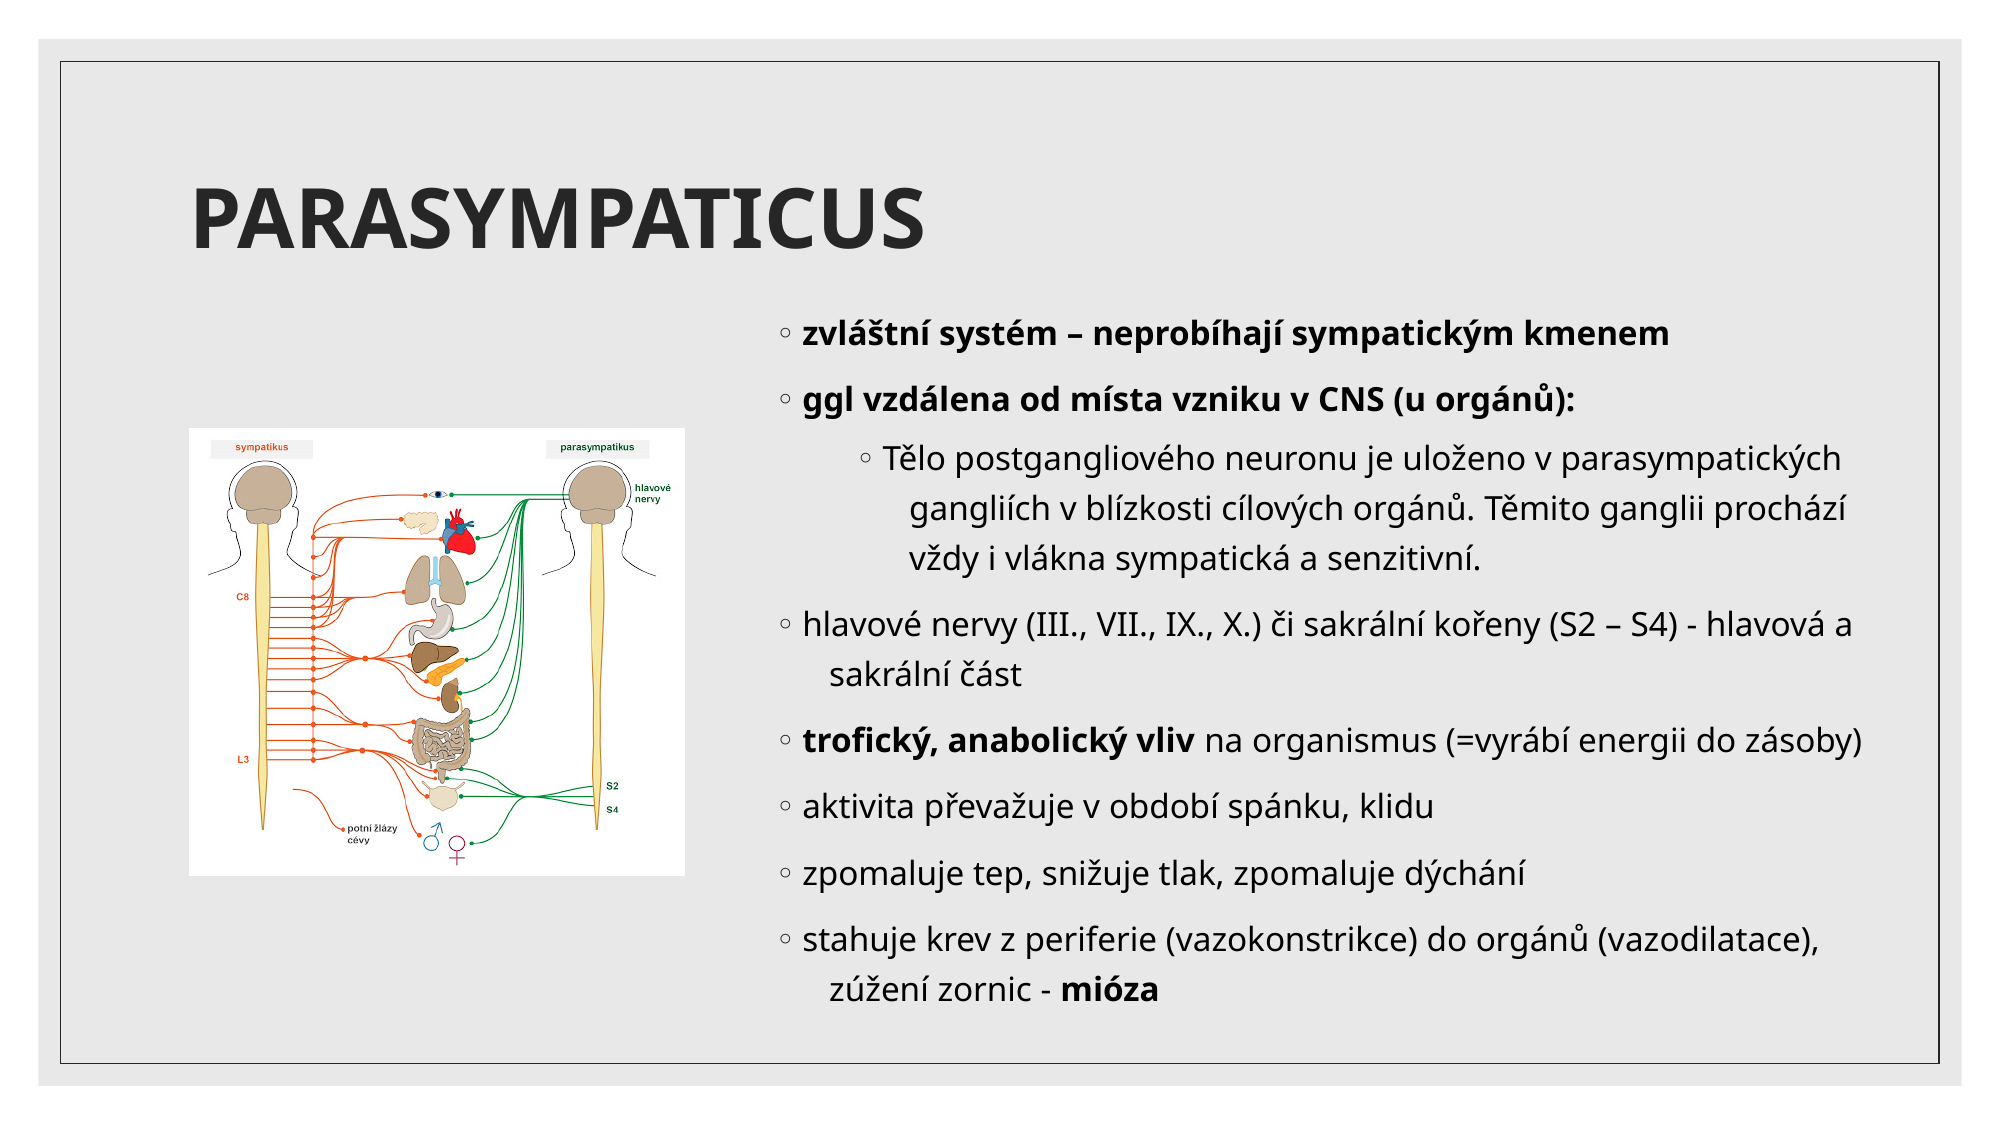

# PARASYMPATICUS
zvláštní systém – neprobíhají sympatickým kmenem
ggl vzdálena od místa vzniku v CNS (u orgánů):
Tělo postgangliového neuronu je uloženo v parasympatických gangliích v blízkosti cílových orgánů. Těmito ganglii prochází vždy i vlákna sympatická a senzitivní.
hlavové nervy (III., VII., IX., X.) či sakrální kořeny (S2 – S4) - hlavová a sakrální část
trofický, anabolický vliv na organismus (=vyrábí energii do zásoby)
aktivita převažuje v období spánku, klidu
zpomaluje tep, snižuje tlak, zpomaluje dýchání
stahuje krev z periferie (vazokonstrikce) do orgánů (vazodilatace), zúžení zornic - mióza